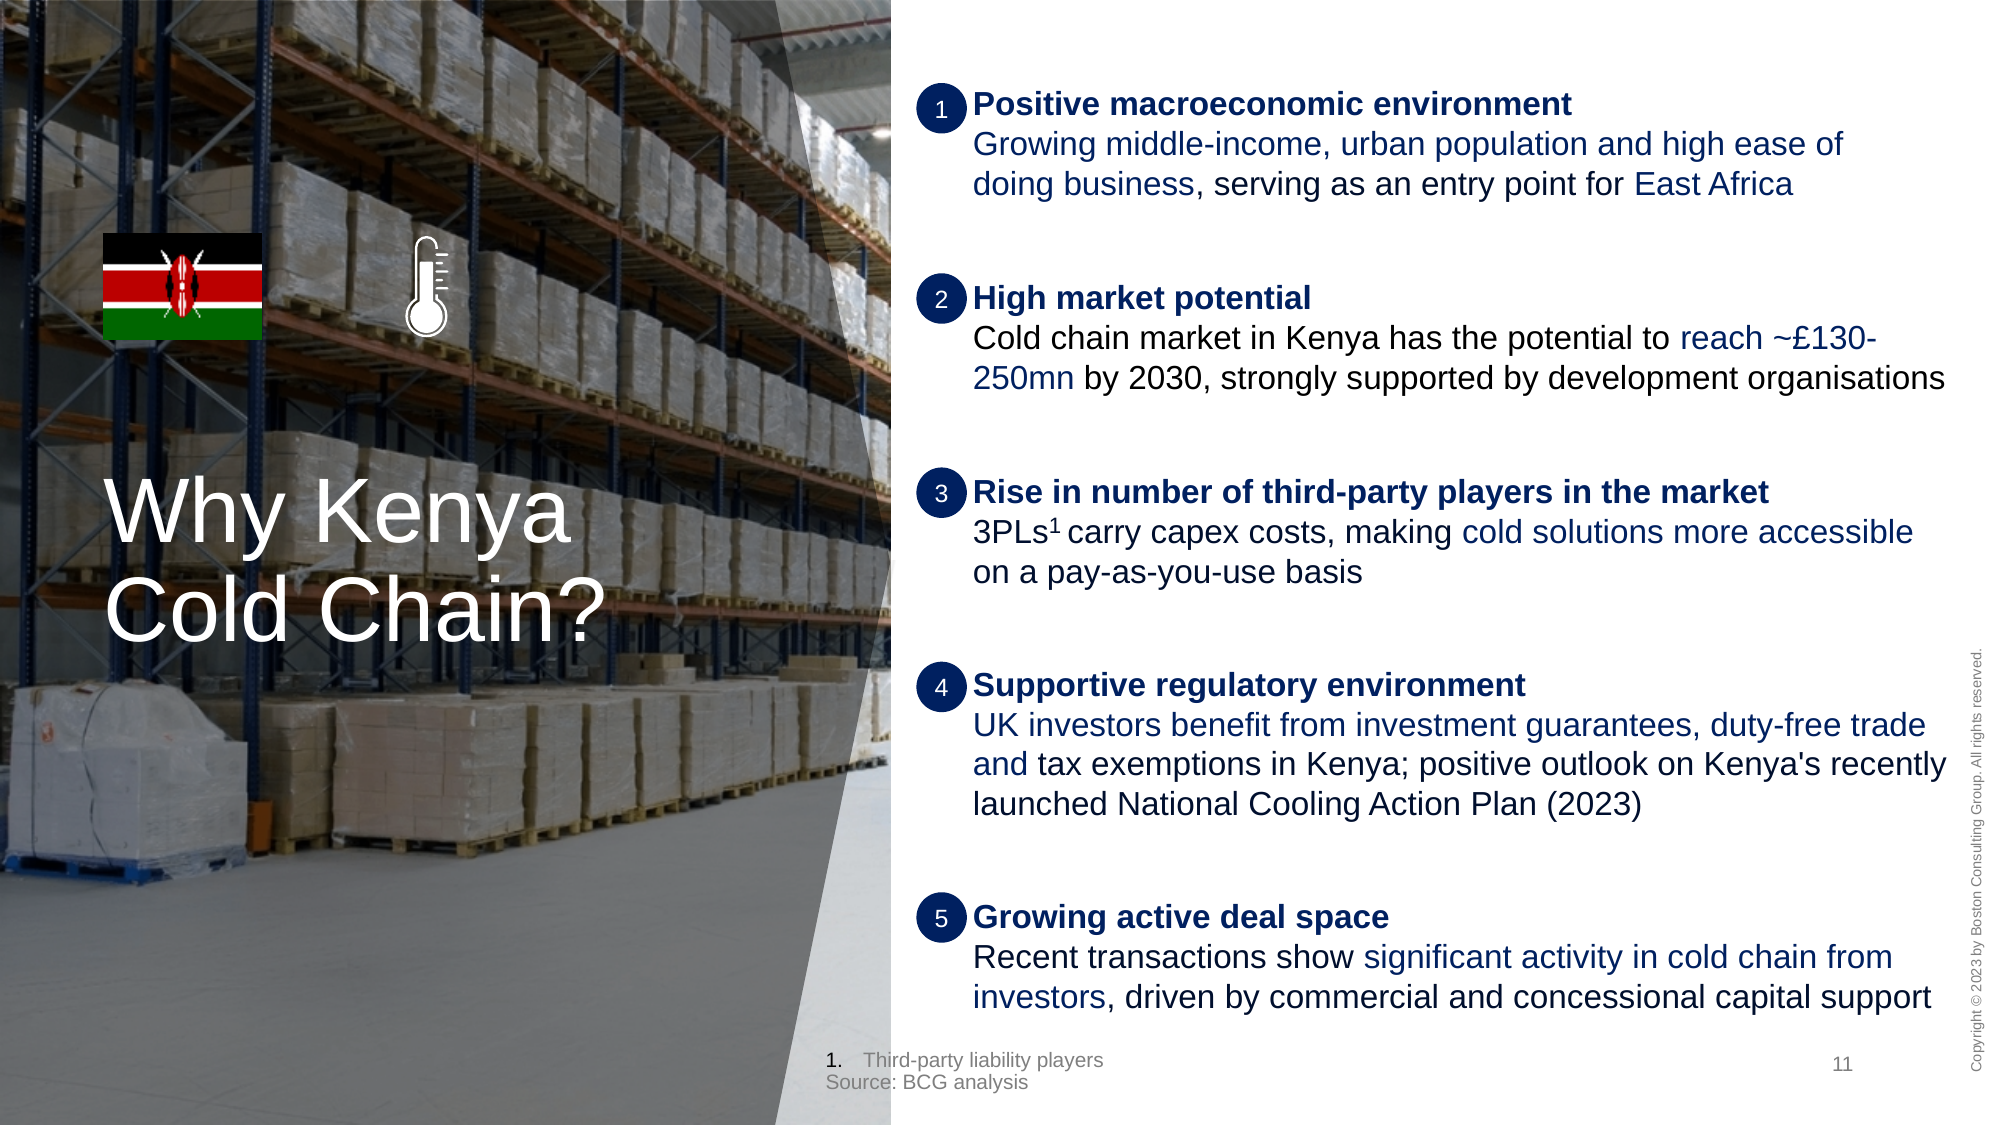

Positive macroeconomic environment
Growing middle-income, urban population and high ease of doing business, serving as an entry point for East Africa
1
2
High market potential
Cold chain market in Kenya has the potential to reach ~£130-250mn by 2030, strongly supported by development organisations
# Why Kenya Cold Chain?
3
Rise in number of third-party players in the market
3PLs1 carry capex costs, making cold solutions more accessible on a pay-as-you-use basis
4
Supportive regulatory environment
UK investors benefit from investment guarantees, duty-free trade and tax exemptions in Kenya; positive outlook on Kenya's recently launched National Cooling Action Plan (2023)
5
Growing active deal space
Recent transactions show significant activity in cold chain from investors, driven by commercial and concessional capital support
Third-party liability players
Source: BCG analysis